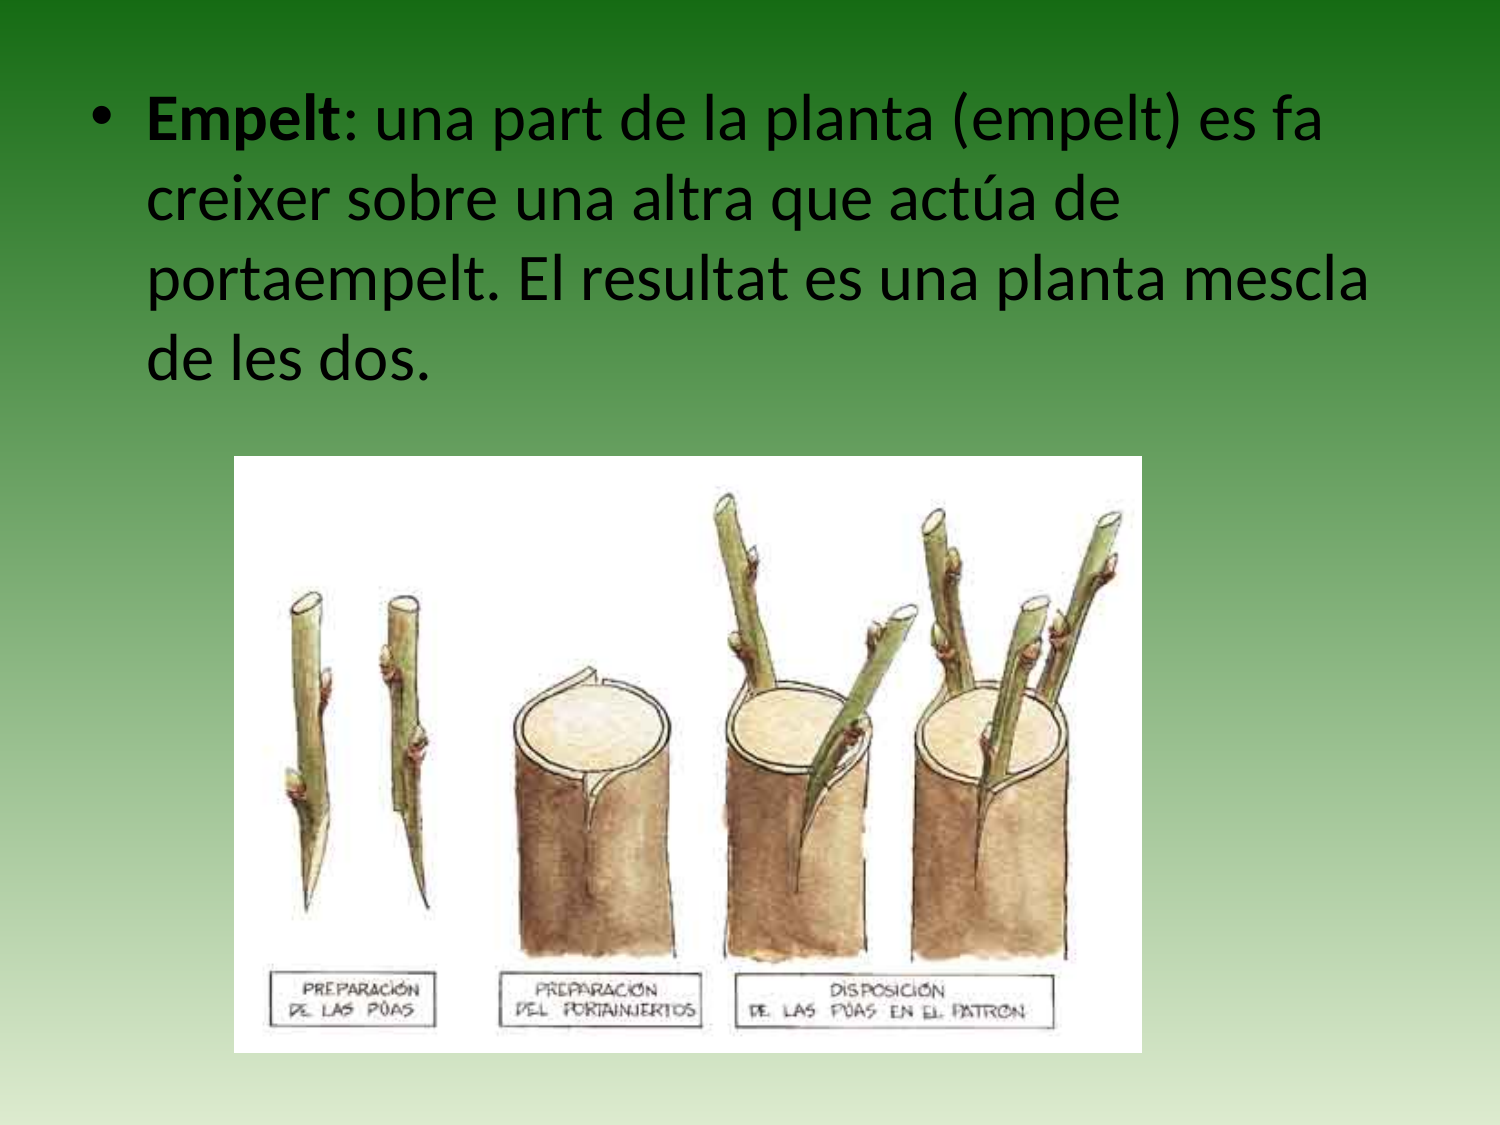

# Empelt: una part de la planta (empelt) es fa creixer sobre una altra que actúa de portaempelt. El resultat es una planta mescla de les dos.